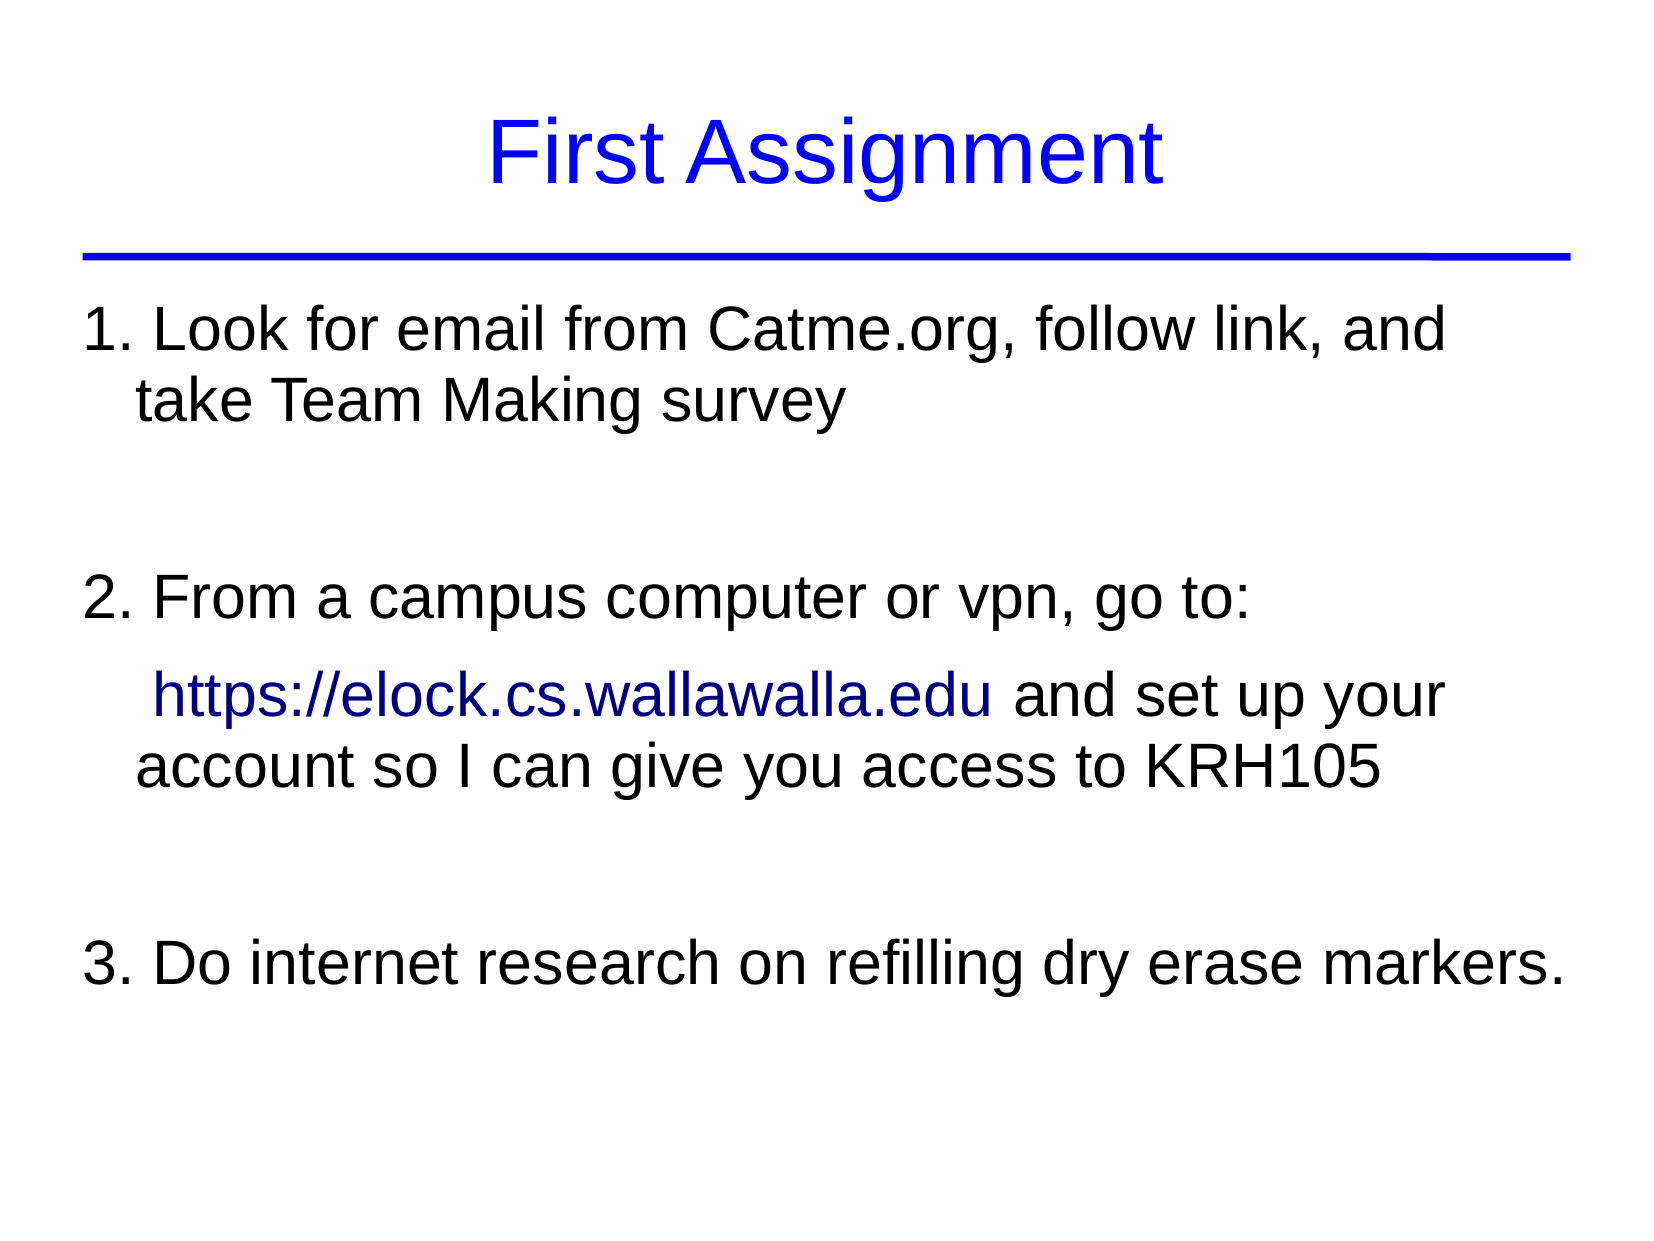

# First Assignment
1. Look for email from Catme.org, follow link, and take Team Making survey
2. From a campus computer or vpn, go to:
 https://elock.cs.wallawalla.edu and set up your account so I can give you access to KRH105
3. Do internet research on refilling dry erase markers.